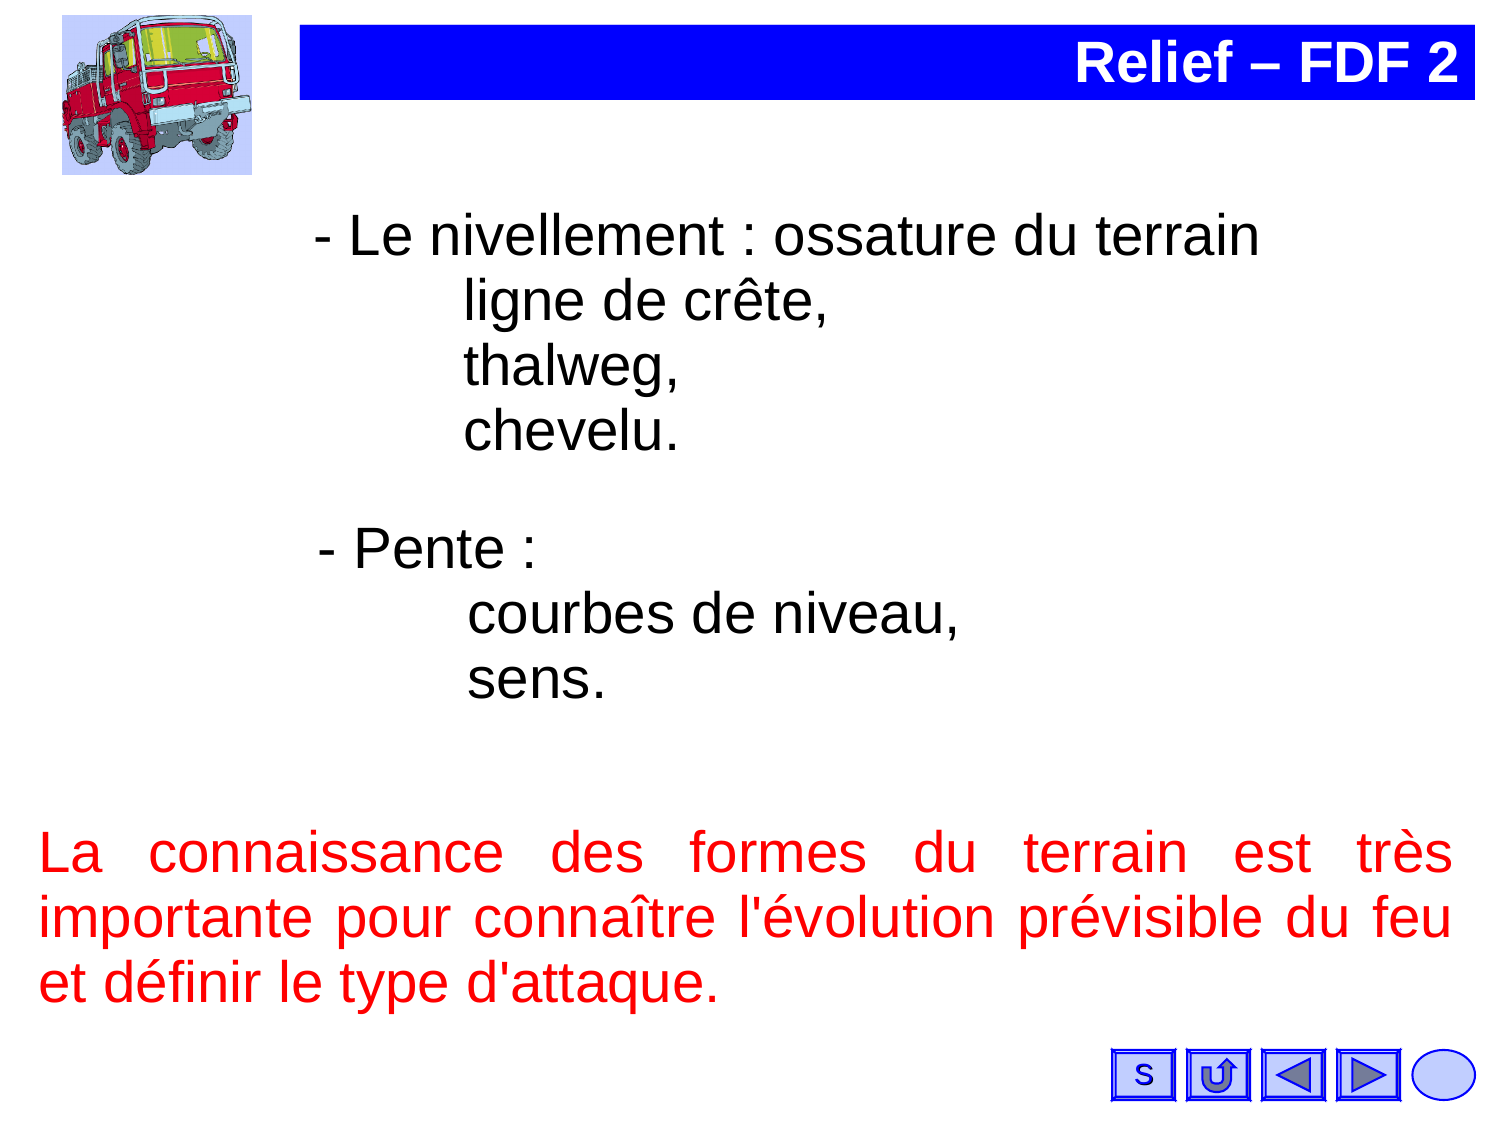

Relief – FDF 2
- Le nivellement : ossature du terrain
	ligne de crête,
	thalweg,
	chevelu.
- Pente :
	courbes de niveau,
	sens.
La connaissance des formes du terrain est très importante pour connaître l'évolution prévisible du feu et définir le type d'attaque.